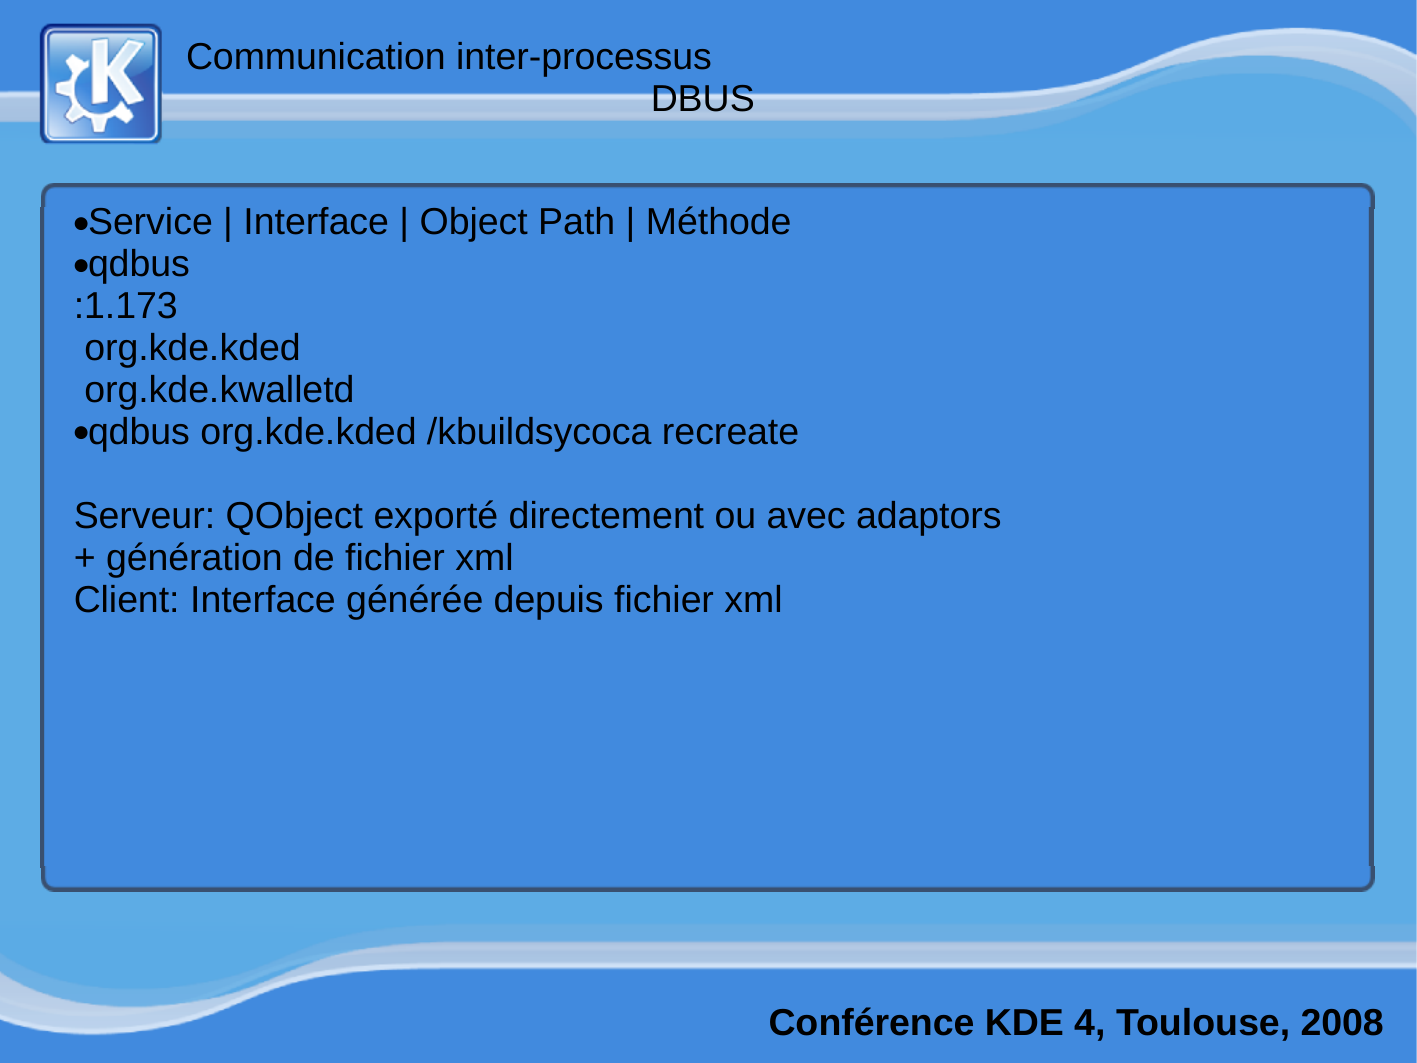

Communication inter-processus
DBUS
Service | Interface | Object Path | Méthode
qdbus
:1.173
 org.kde.kded
 org.kde.kwalletd
qdbus org.kde.kded /kbuildsycoca recreate
Serveur: QObject exporté directement ou avec adaptors
+ génération de fichier xml
Client: Interface générée depuis fichier xml